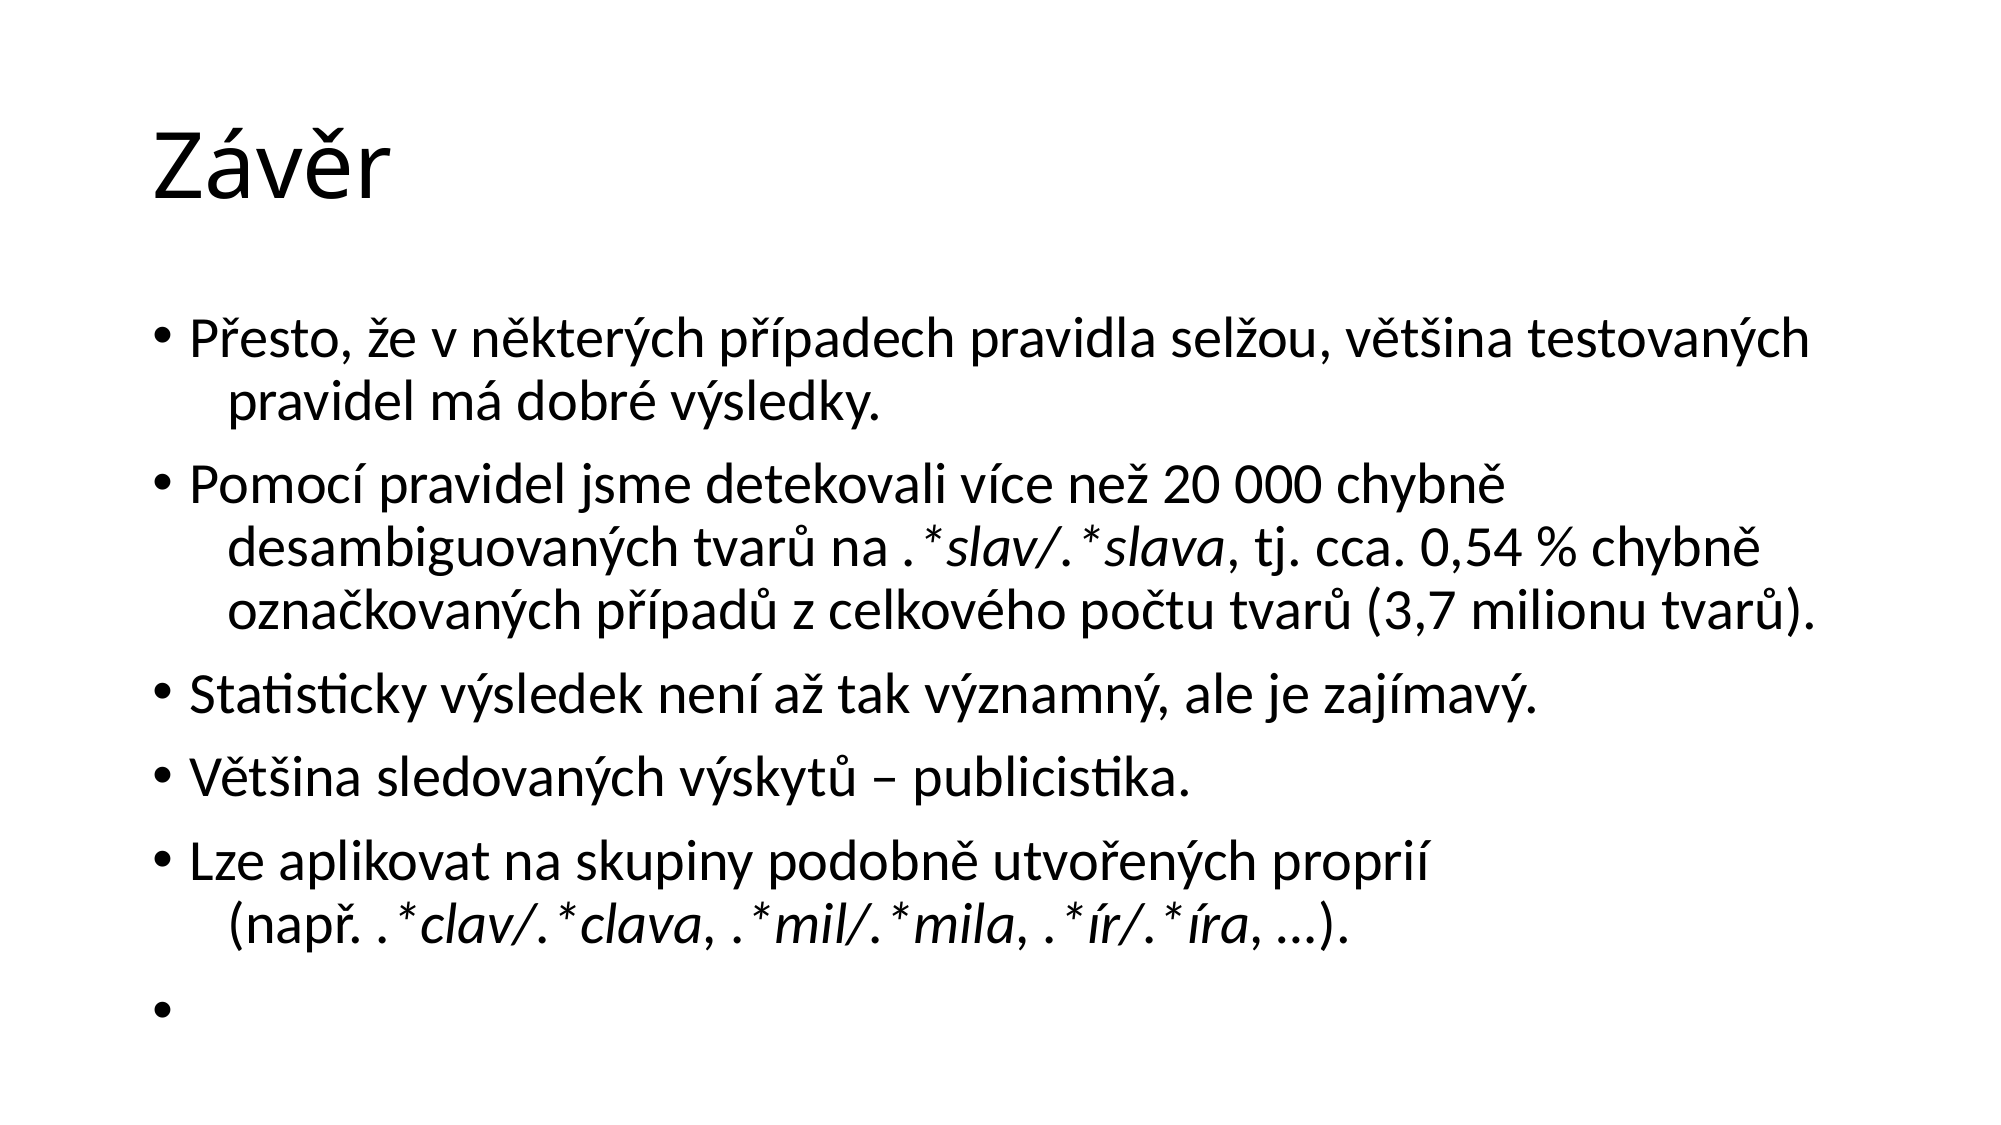

# Závěr
Přesto, že v některých případech pravidla selžou, většina testovaných pravidel má dobré výsledky.
Pomocí pravidel jsme detekovali více než 20 000 chybně desambiguovaných tvarů na .*slav/.*slava, tj. cca. 0,54 % chybně označkovaných případů z celkového počtu tvarů (3,7 milionu tvarů).
Statisticky výsledek není až tak významný, ale je zajímavý.
Většina sledovaných výskytů – publicistika.
Lze aplikovat na skupiny podobně utvořených proprií (např. .*clav/.*clava, .*mil/.*mila, .*ír/.*íra, …).